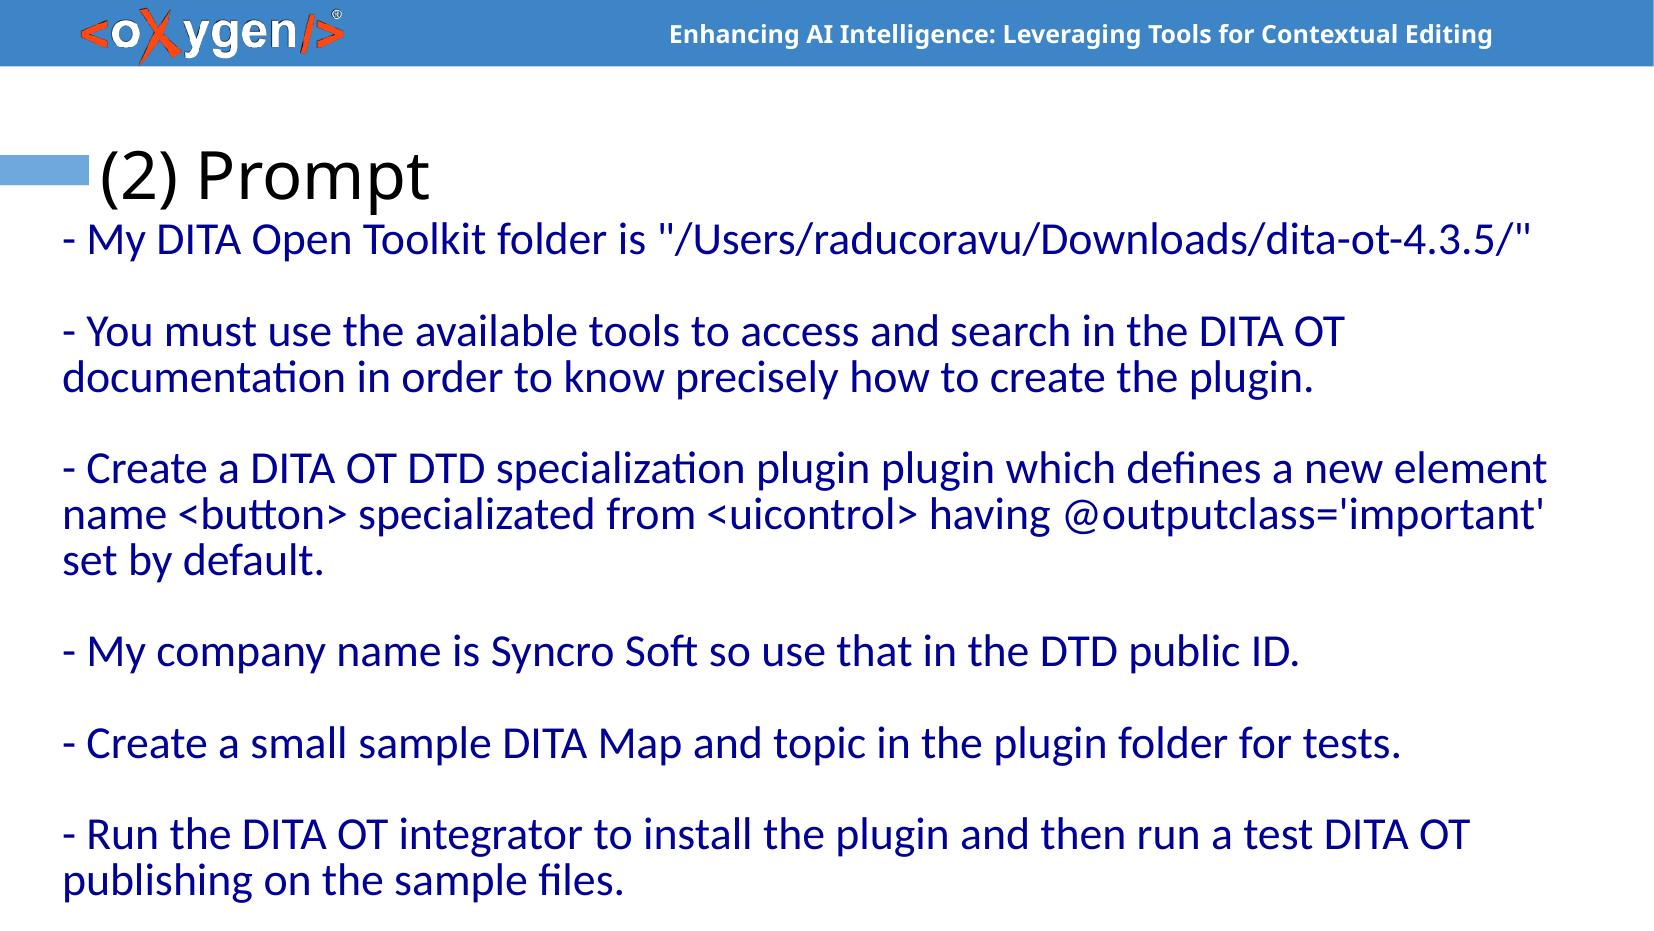

# (2) Prompt
- My DITA Open Toolkit folder is "/Users/raducoravu/Downloads/dita-ot-4.3.5/"
- You must use the available tools to access and search in the DITA OT documentation in order to know precisely how to create the plugin.
- Create a DITA OT DTD specialization plugin plugin which defines a new element name <button> specializated from <uicontrol> having @outputclass='important' set by default.
- My company name is Syncro Soft so use that in the DTD public ID.
- Create a small sample DITA Map and topic in the plugin folder for tests.
- Run the DITA OT integrator to install the plugin and then run a test DITA OT publishing on the sample files.